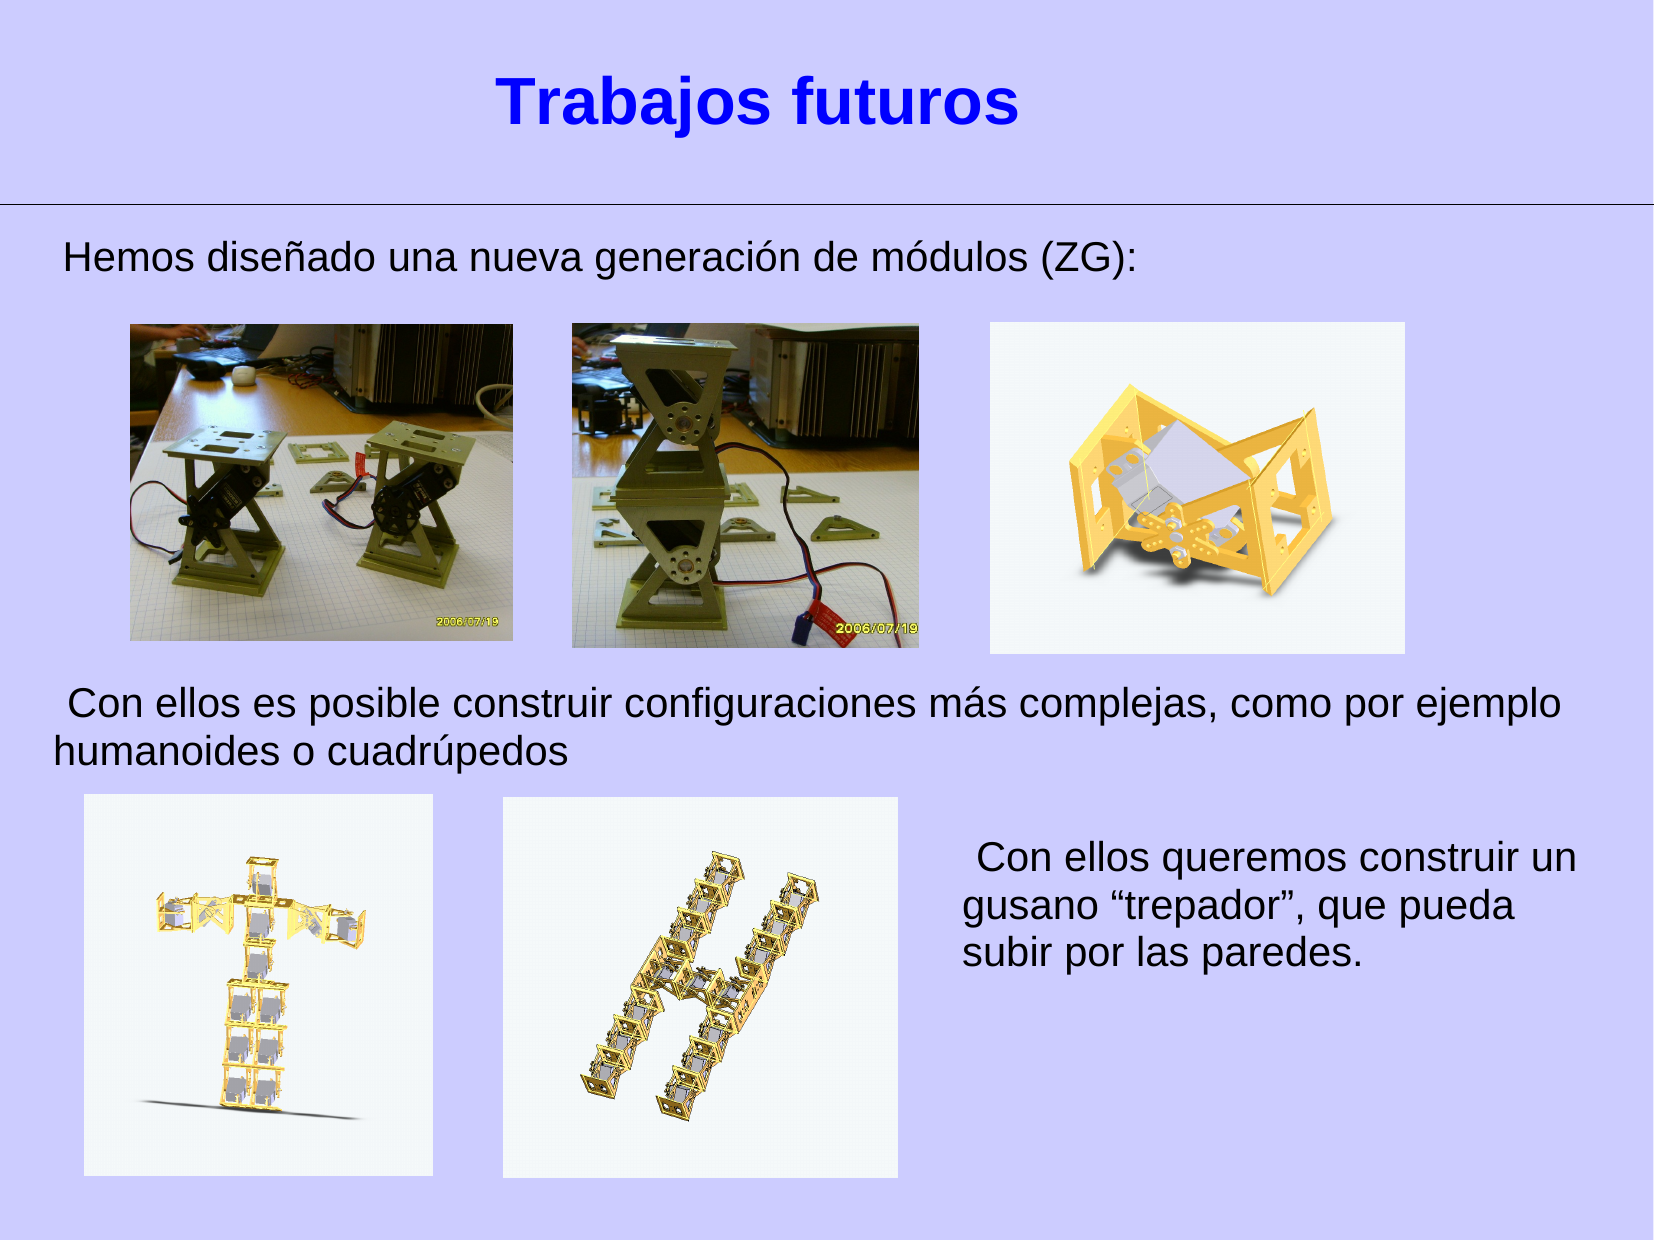

# Trabajos futuros
 Hemos diseñado una nueva generación de módulos (ZG):
 Con ellos es posible construir configuraciones más complejas, como por ejemplo humanoides o cuadrúpedos
 Con ellos queremos construir un gusano “trepador”, que pueda subir por las paredes.